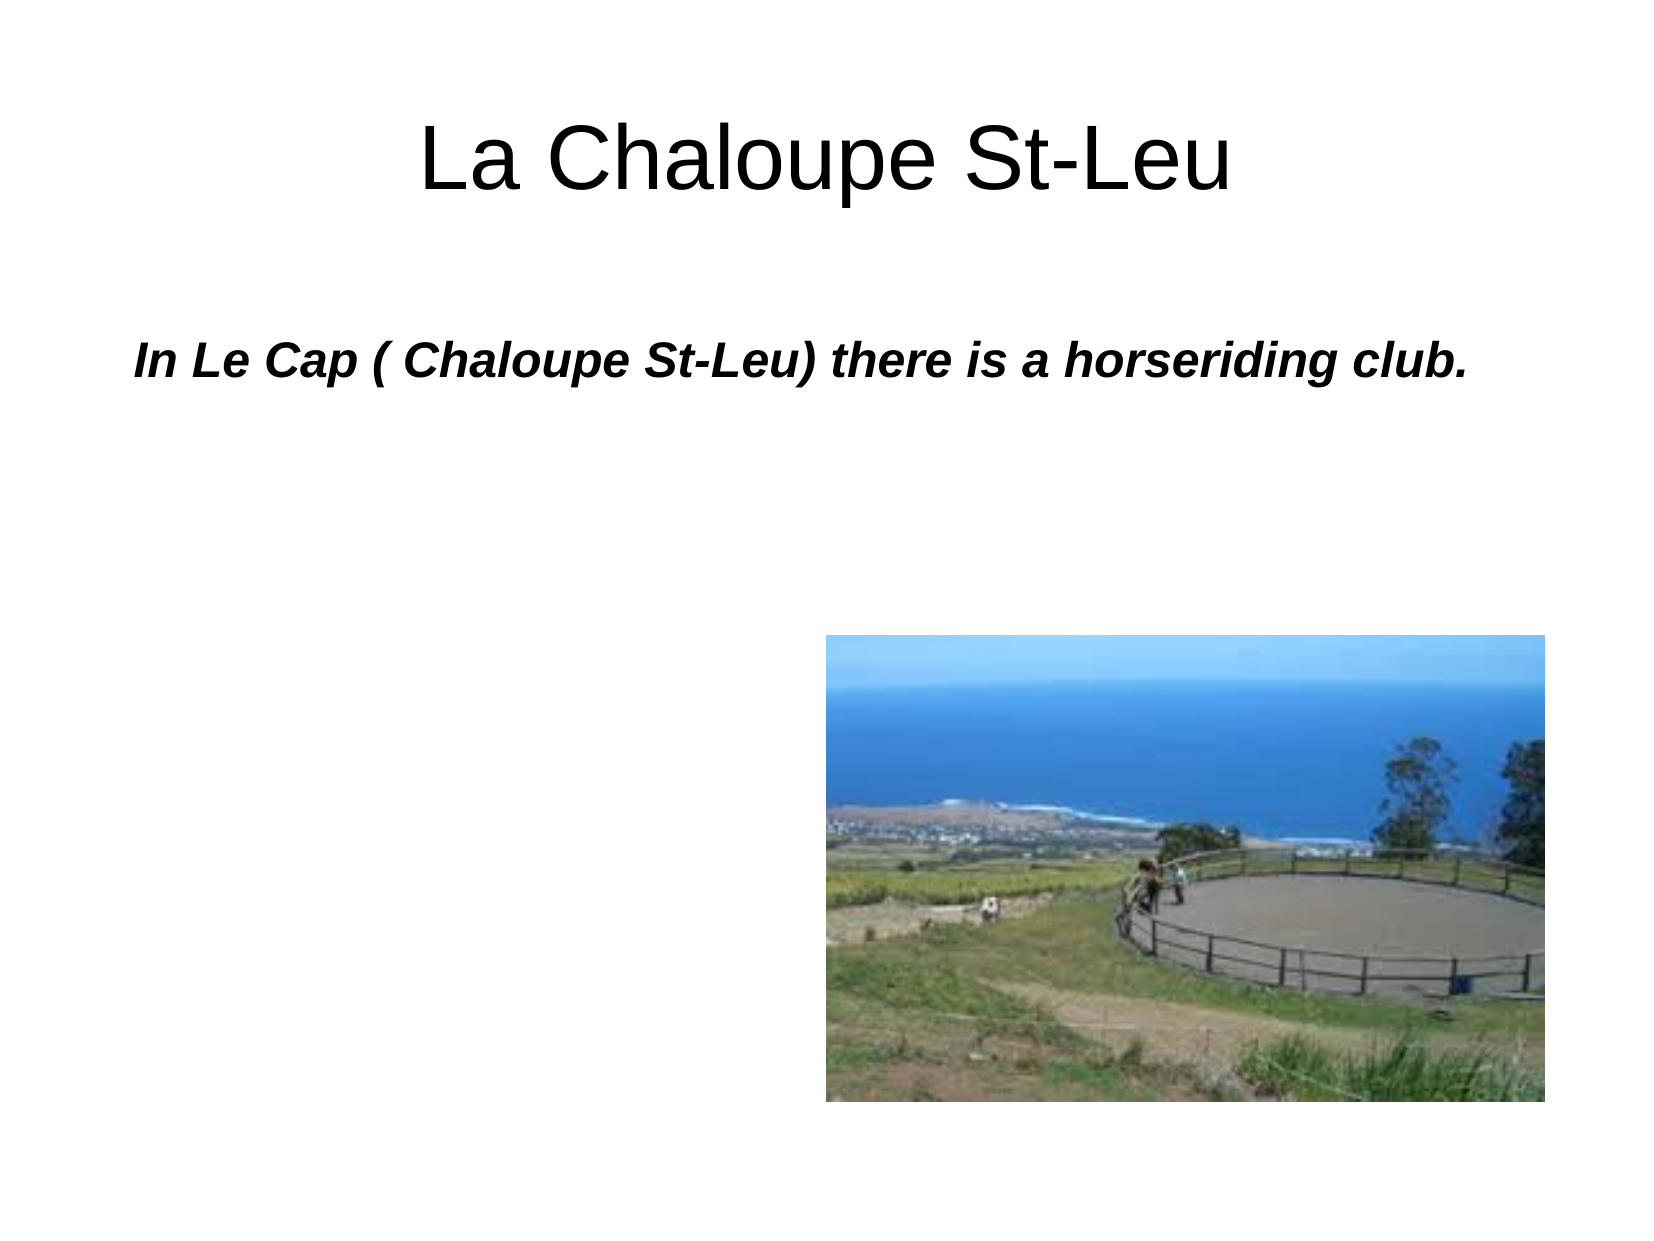

# La Chaloupe St-Leu
In Le Cap ( Chaloupe St-Leu) there is a horseriding club.